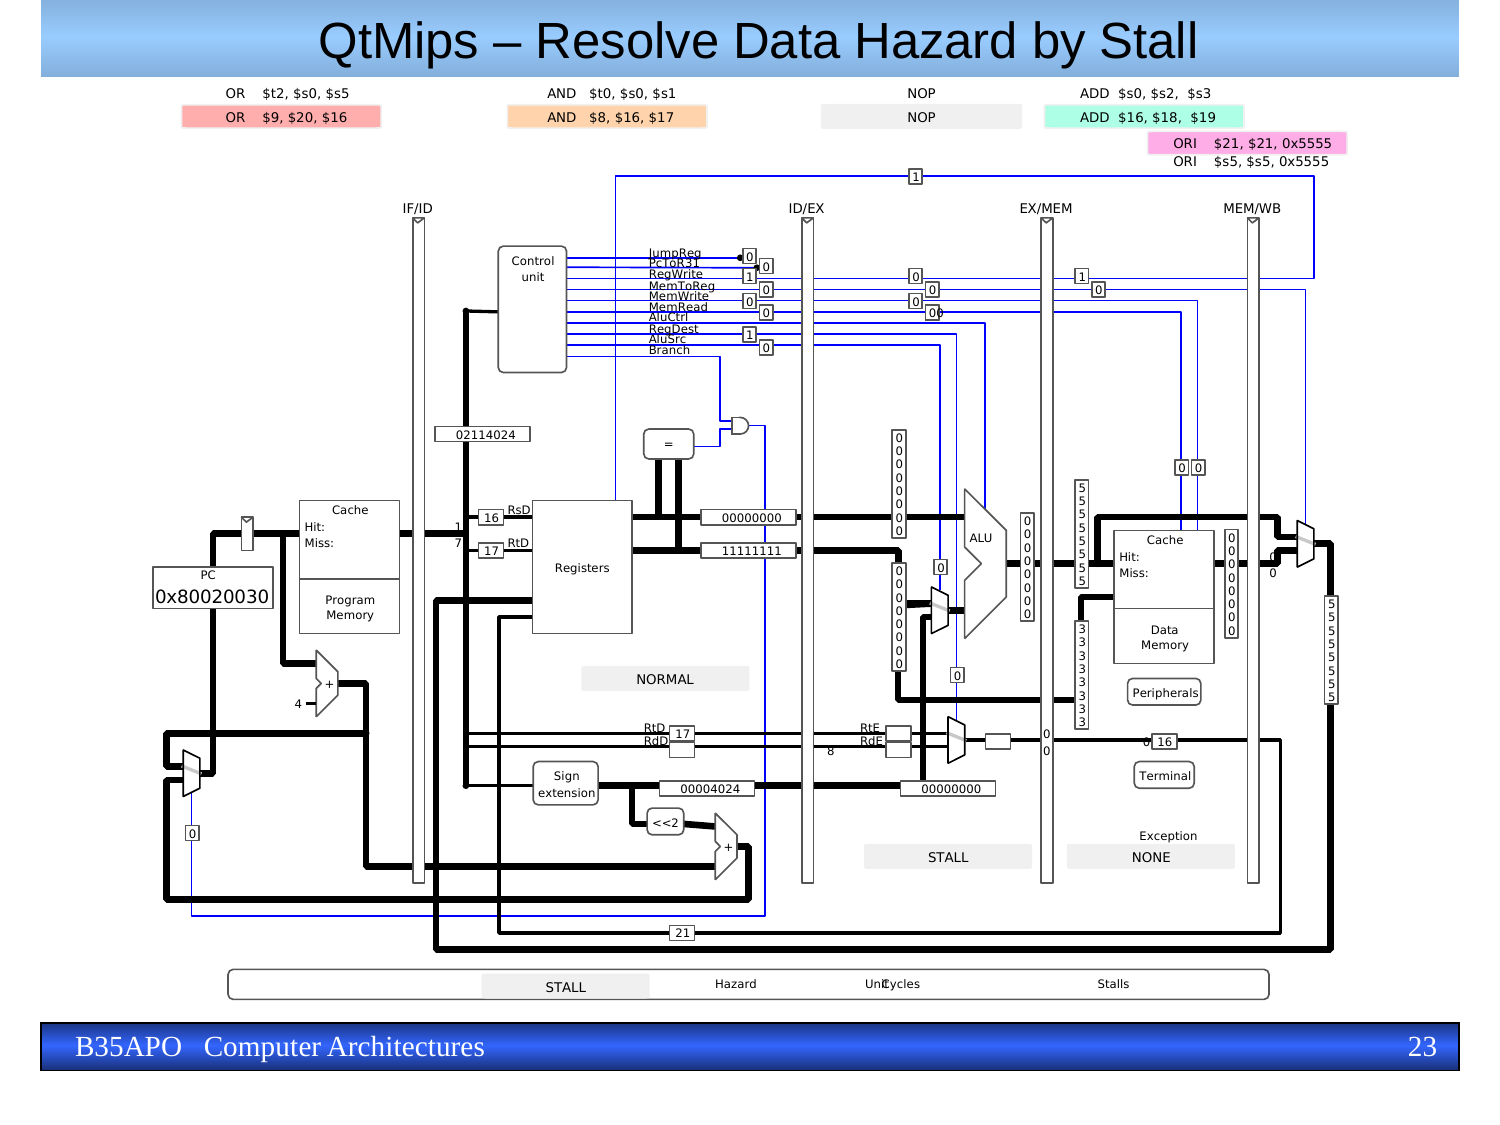

# QtMips – Resolve Data Hazard by Stall
OR $t2, $s0, $s5
AND $t0, $s0, $s1
NOP
ADD $s0, $s2, $s3
OR $9, $20, $16
AND $8, $16, $17
NOP
ADD $16, $18, $19
ORI $21, $21, 0x5555
ORI $s5, $s5, 0x5555
1
IF/ID
ID/EX
EX/MEM
MEM/WB
JumpReg
0
Control
PcToR31
0
RegWrite
1
0
1
unit
MemToReg
0
0
0
MemWrite
0
0
MemRead
0
00
AluCtrl
RegDest
1
AluSrc
0
Branch
02114024
0
=
0
0
0
0
0
5
0
5
0
Cache
RsD
5
16
00000000
0
0
Hit:	17
5
0
0
0
ALU
Cache
5
Miss:	7
RtD
0
17
11111111
0
5
Hit:	0
0
0
Registers
0
5
0
Miss:	0
0
PC
0
5
0
0
0
0x80020030
0
Program
0
0
5
0
0
Memory
0
5
0
3
Data
0
5
0
3
5
Memory
0
3
5
0
3
5
0
NORMAL
3
+
5
Peripherals
3
5
4
3
3
RtD
RtE
17
	0
RdD
RdE
	0
16
	8
	0
Sign
Terminal
00004024
00000000
extension
<<2
0
Exception
+
STALL
NONE
21
Hazard	Unit
Cycles
Stalls
STALL
B35APO Computer Architectures
23